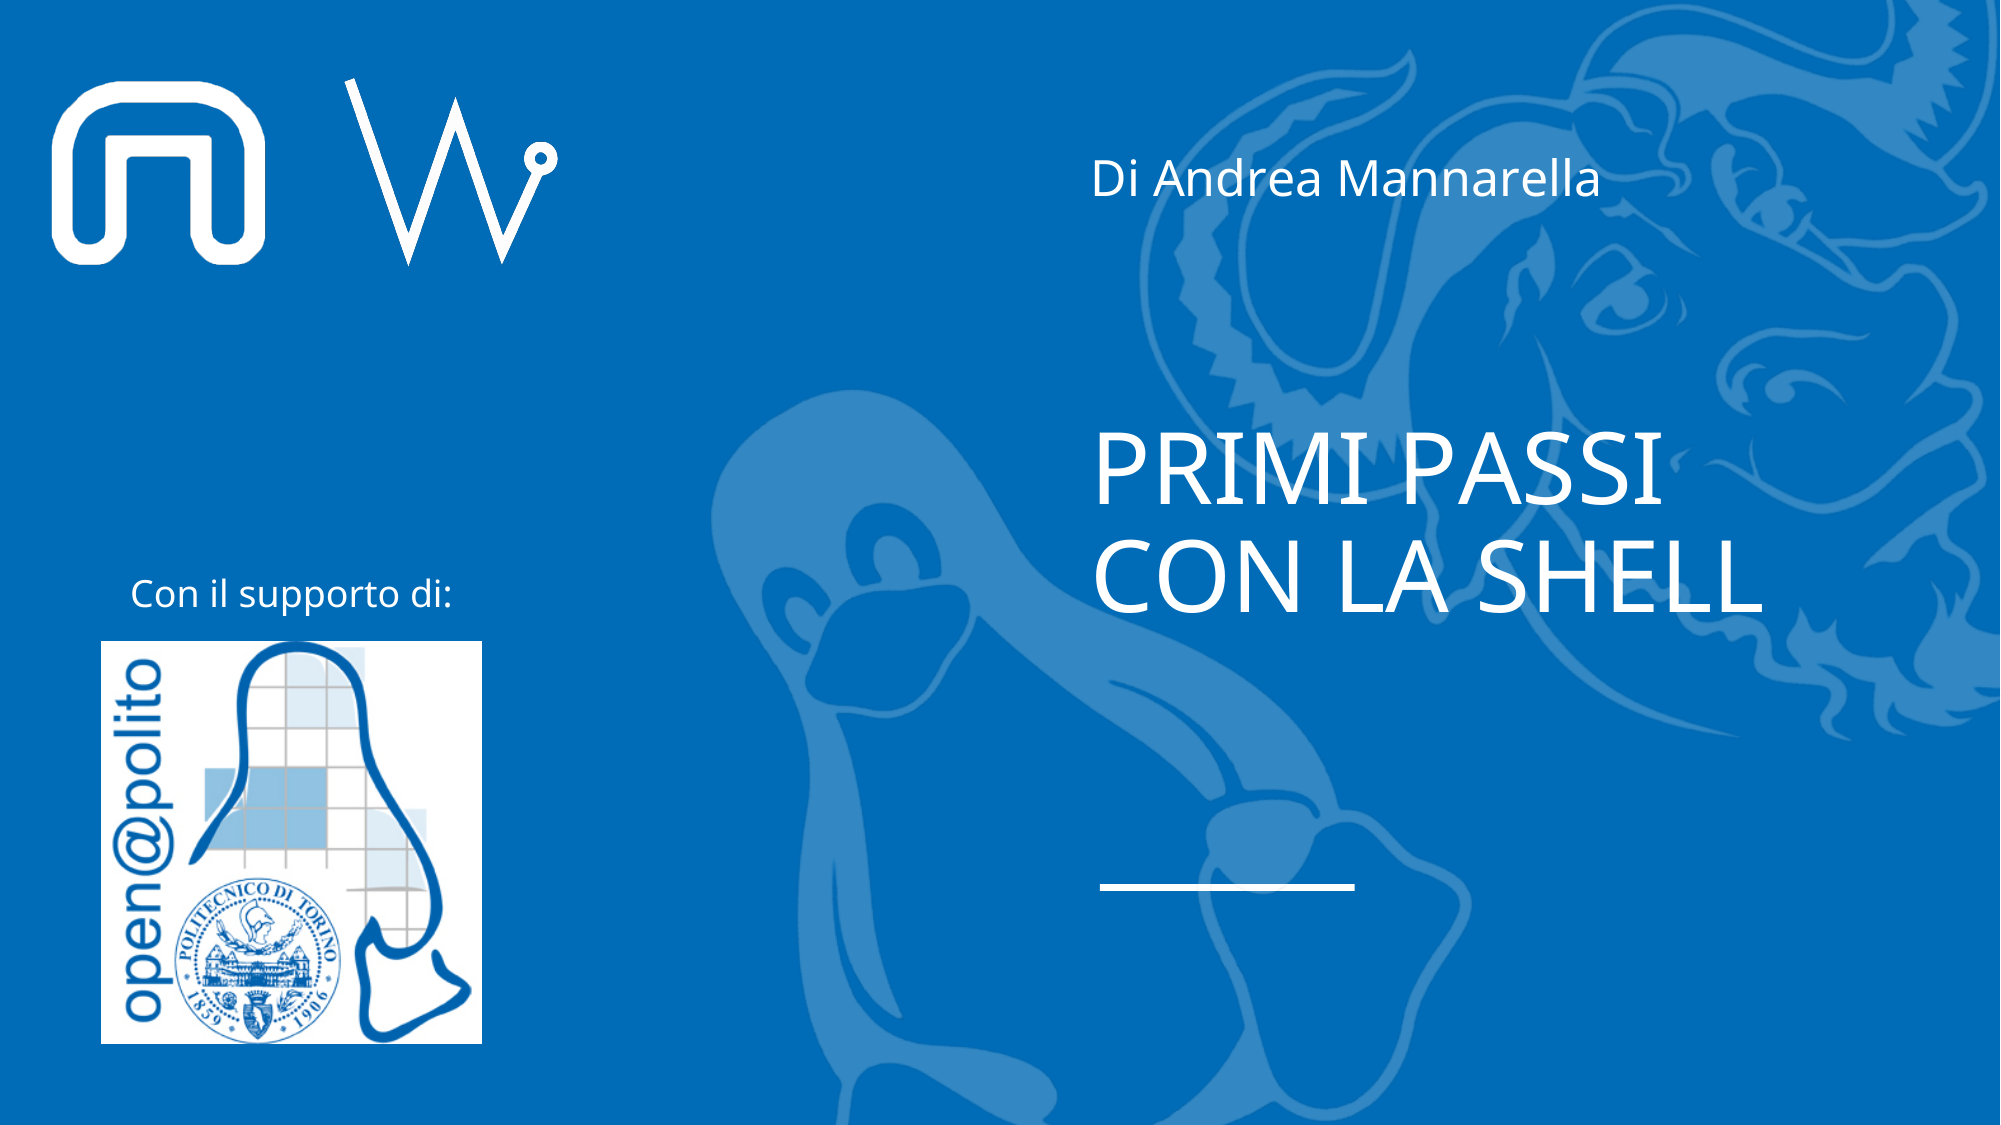

# Di Andrea Mannarella
PRIMI PASSI CON LA SHELL